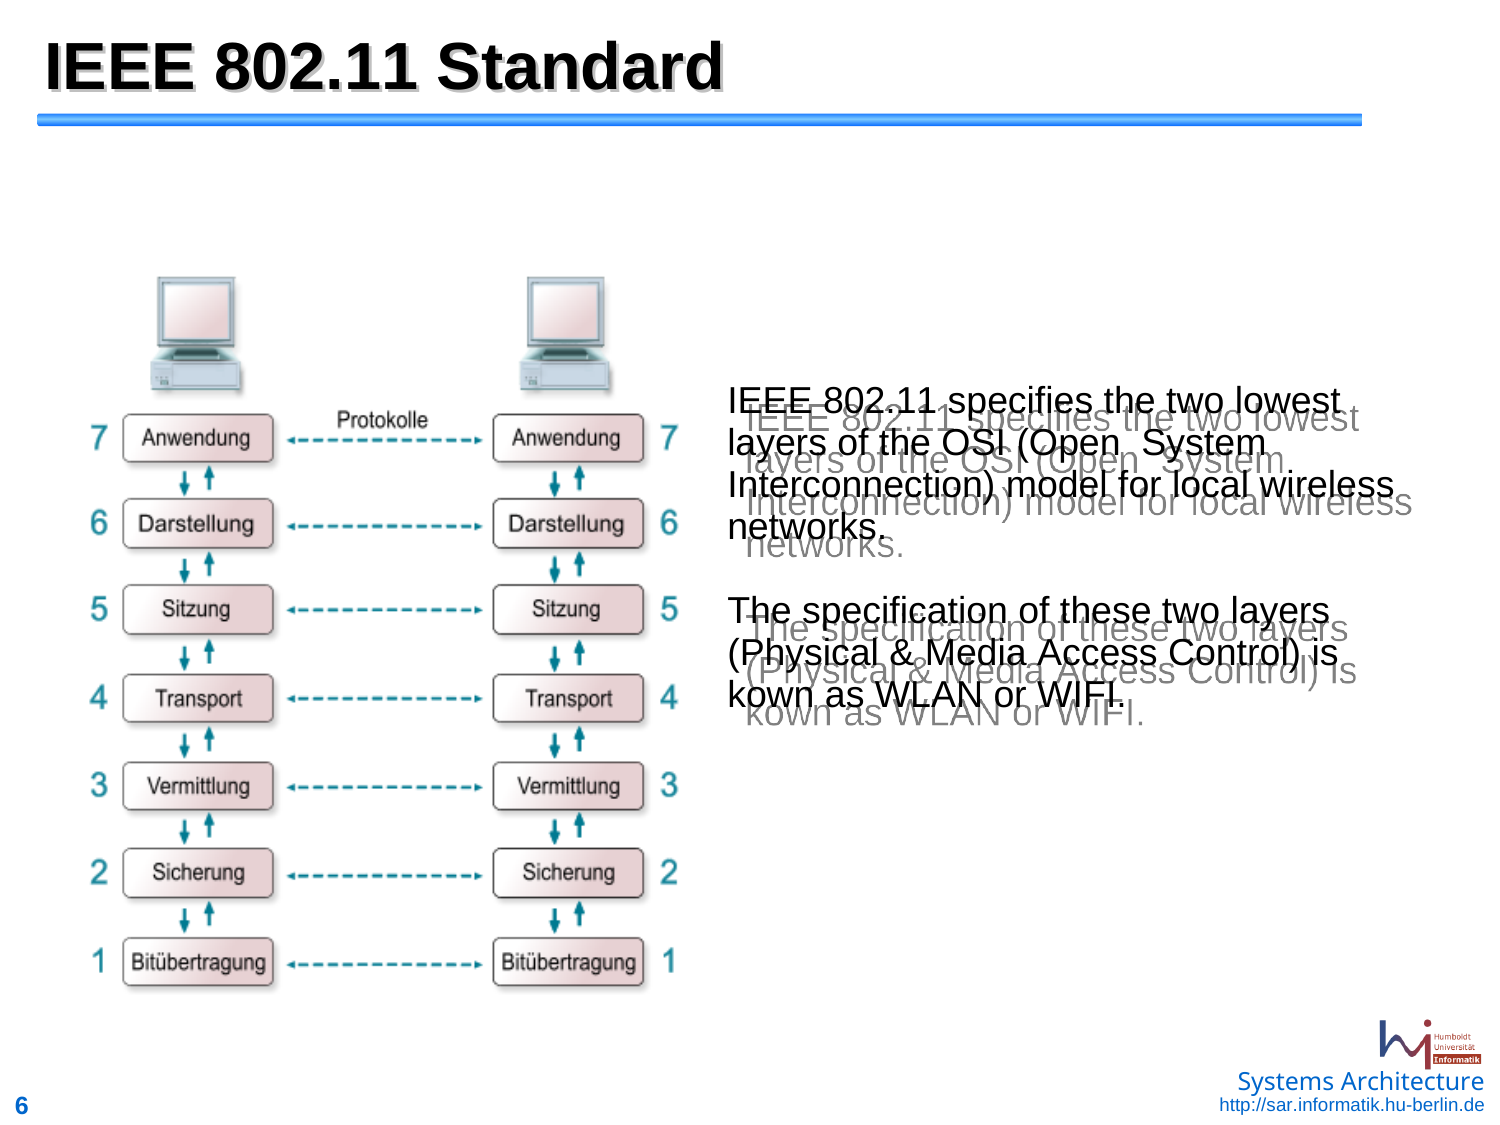

# IEEE 802.11 Standard
IEEE 802.11 specifies the two lowest layers of the OSI (Open System Interconnection) model for local wireless networks.
The specification of these two layers (Physical & Media Access Control) is kown as WLAN or WIFI.